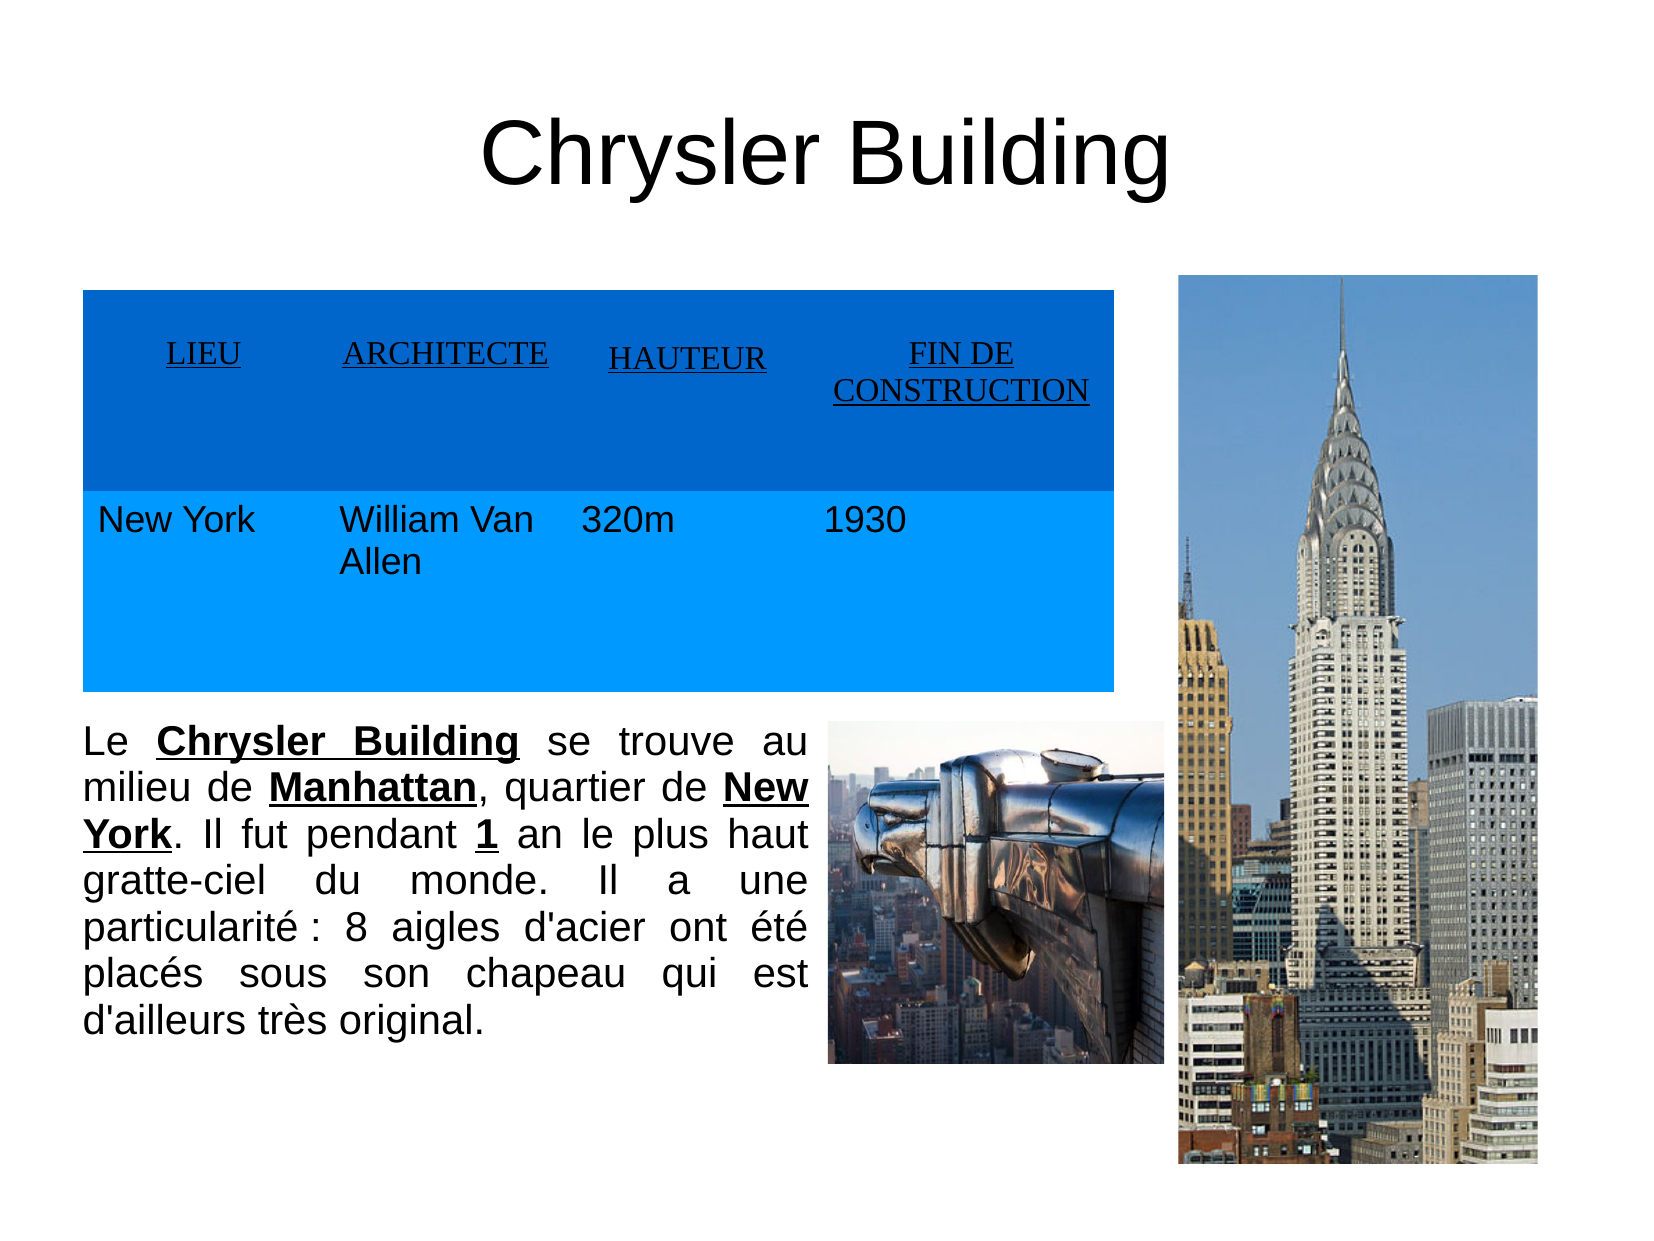

# Chrysler Building
| LIEU | ARCHITECTE | HAUTEUR | FIN DE CONSTRUCTION |
| --- | --- | --- | --- |
| New York | William Van Allen | 320m | 1930 |
Le Chrysler Building se trouve au milieu de Manhattan, quartier de New York. Il fut pendant 1 an le plus haut gratte-ciel du monde. Il a une particularité : 8 aigles d'acier ont été placés sous son chapeau qui est d'ailleurs très original.